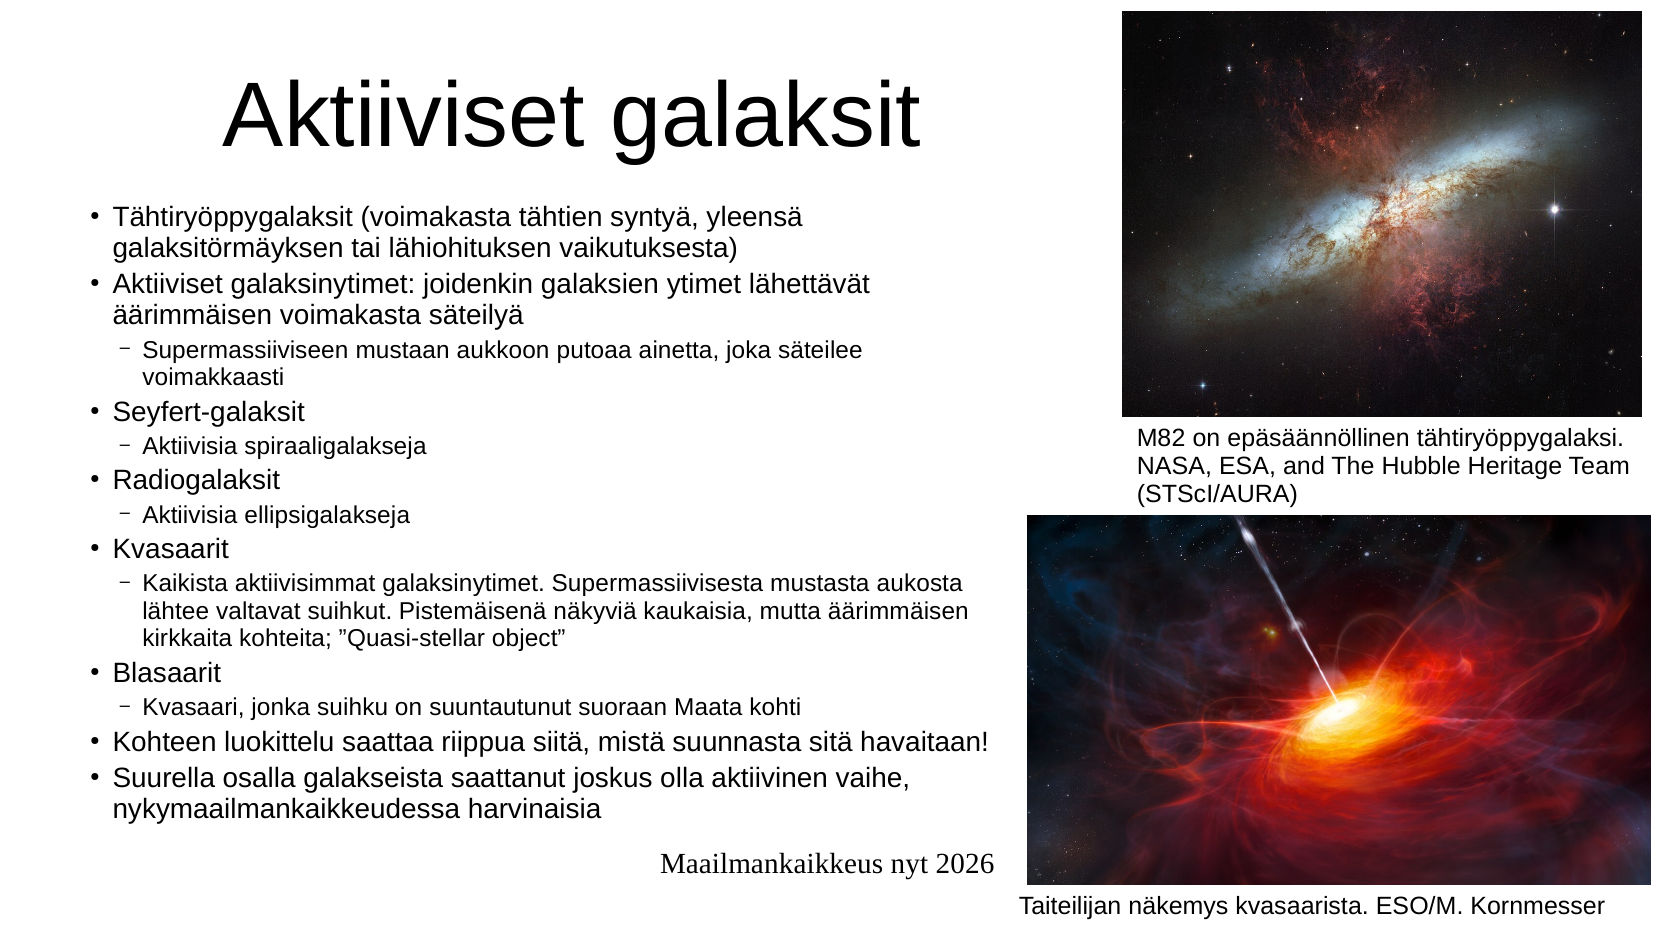

# Aktiiviset galaksit
Tähtiryöppygalaksit (voimakasta tähtien syntyä, yleensä galaksitörmäyksen tai lähiohituksen vaikutuksesta)
Aktiiviset galaksinytimet: joidenkin galaksien ytimet lähettävät äärimmäisen voimakasta säteilyä
Supermassiiviseen mustaan aukkoon putoaa ainetta, joka säteilee voimakkaasti
Seyfert-galaksit
Aktiivisia spiraaligalakseja
Radiogalaksit
Aktiivisia ellipsigalakseja
Kvasaarit
Kaikista aktiivisimmat galaksinytimet. Supermassiivisesta mustasta aukosta lähtee valtavat suihkut. Pistemäisenä näkyviä kaukaisia, mutta äärimmäisen kirkkaita kohteita; ”Quasi-stellar object”
Blasaarit
Kvasaari, jonka suihku on suuntautunut suoraan Maata kohti
Kohteen luokittelu saattaa riippua siitä, mistä suunnasta sitä havaitaan!
Suurella osalla galakseista saattanut joskus olla aktiivinen vaihe, nykymaailmankaikkeudessa harvinaisia
M82 on epäsäännöllinen tähtiryöppygalaksi.
NASA, ESA, and The Hubble Heritage Team (STScI/AURA)
Taiteilijan näkemys kvasaarista. ESO/M. Kornmesser